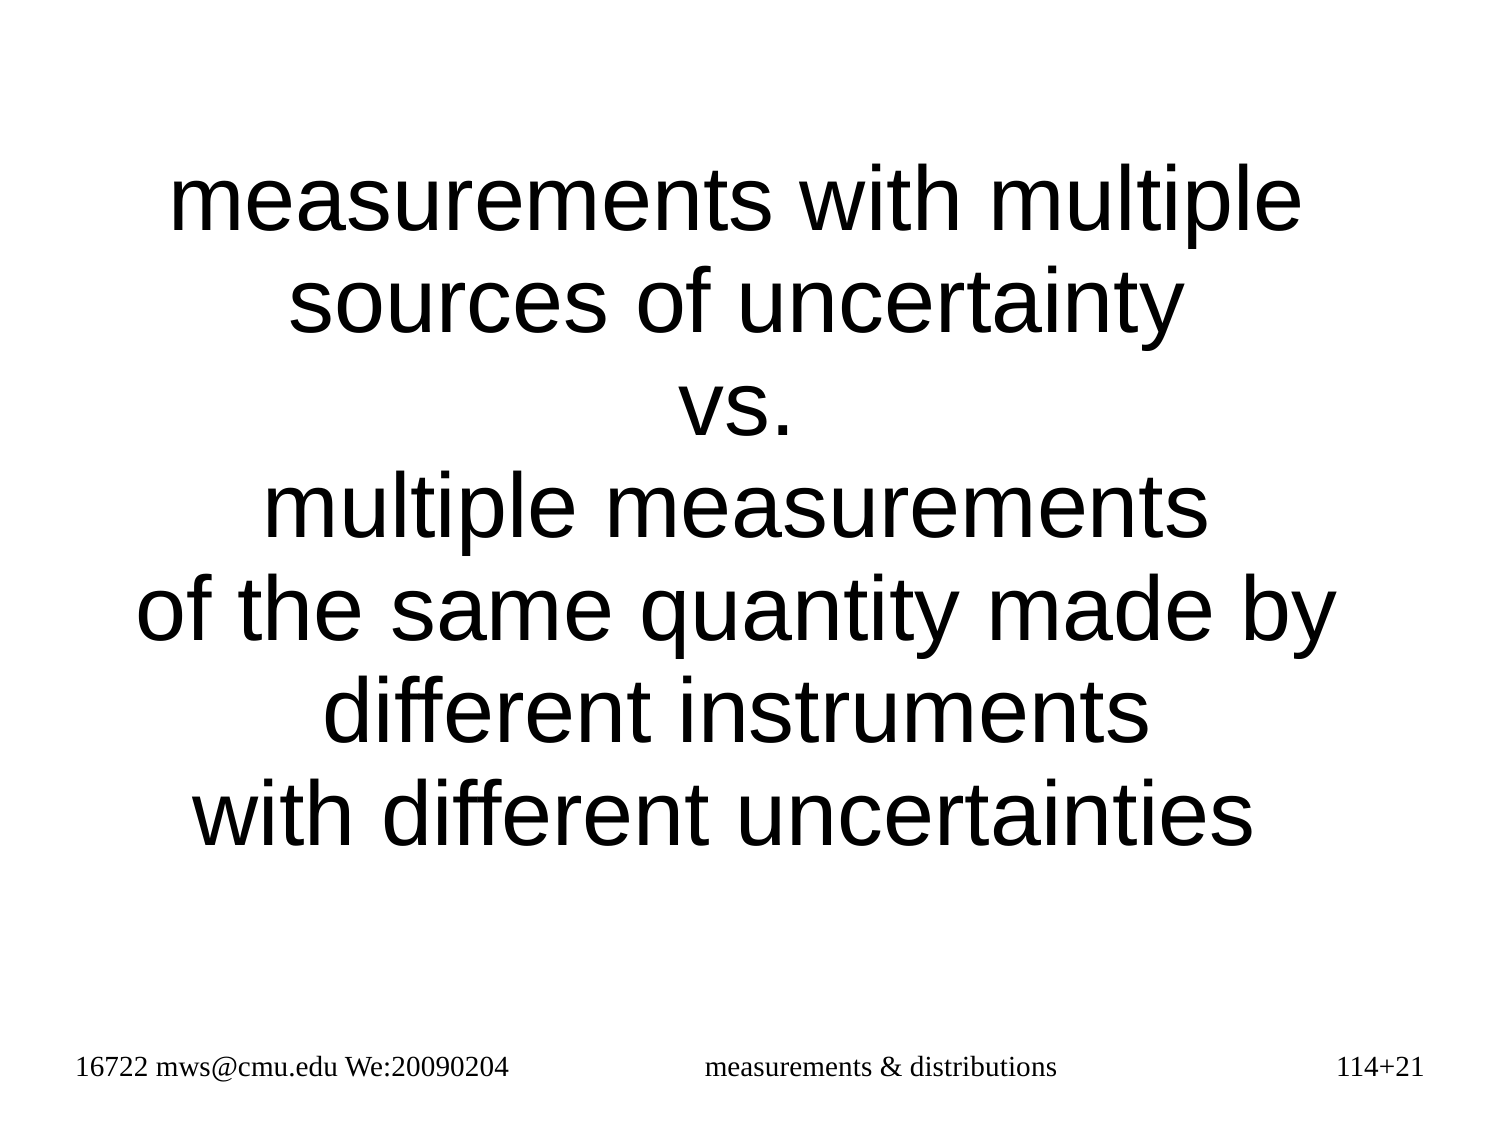

# measurements with multiple sources of uncertainty vs. multiple measurements of the same quantity made by different instruments with different uncertainties
16722 mws@cmu.edu We:20090204
measurements & distributions
21